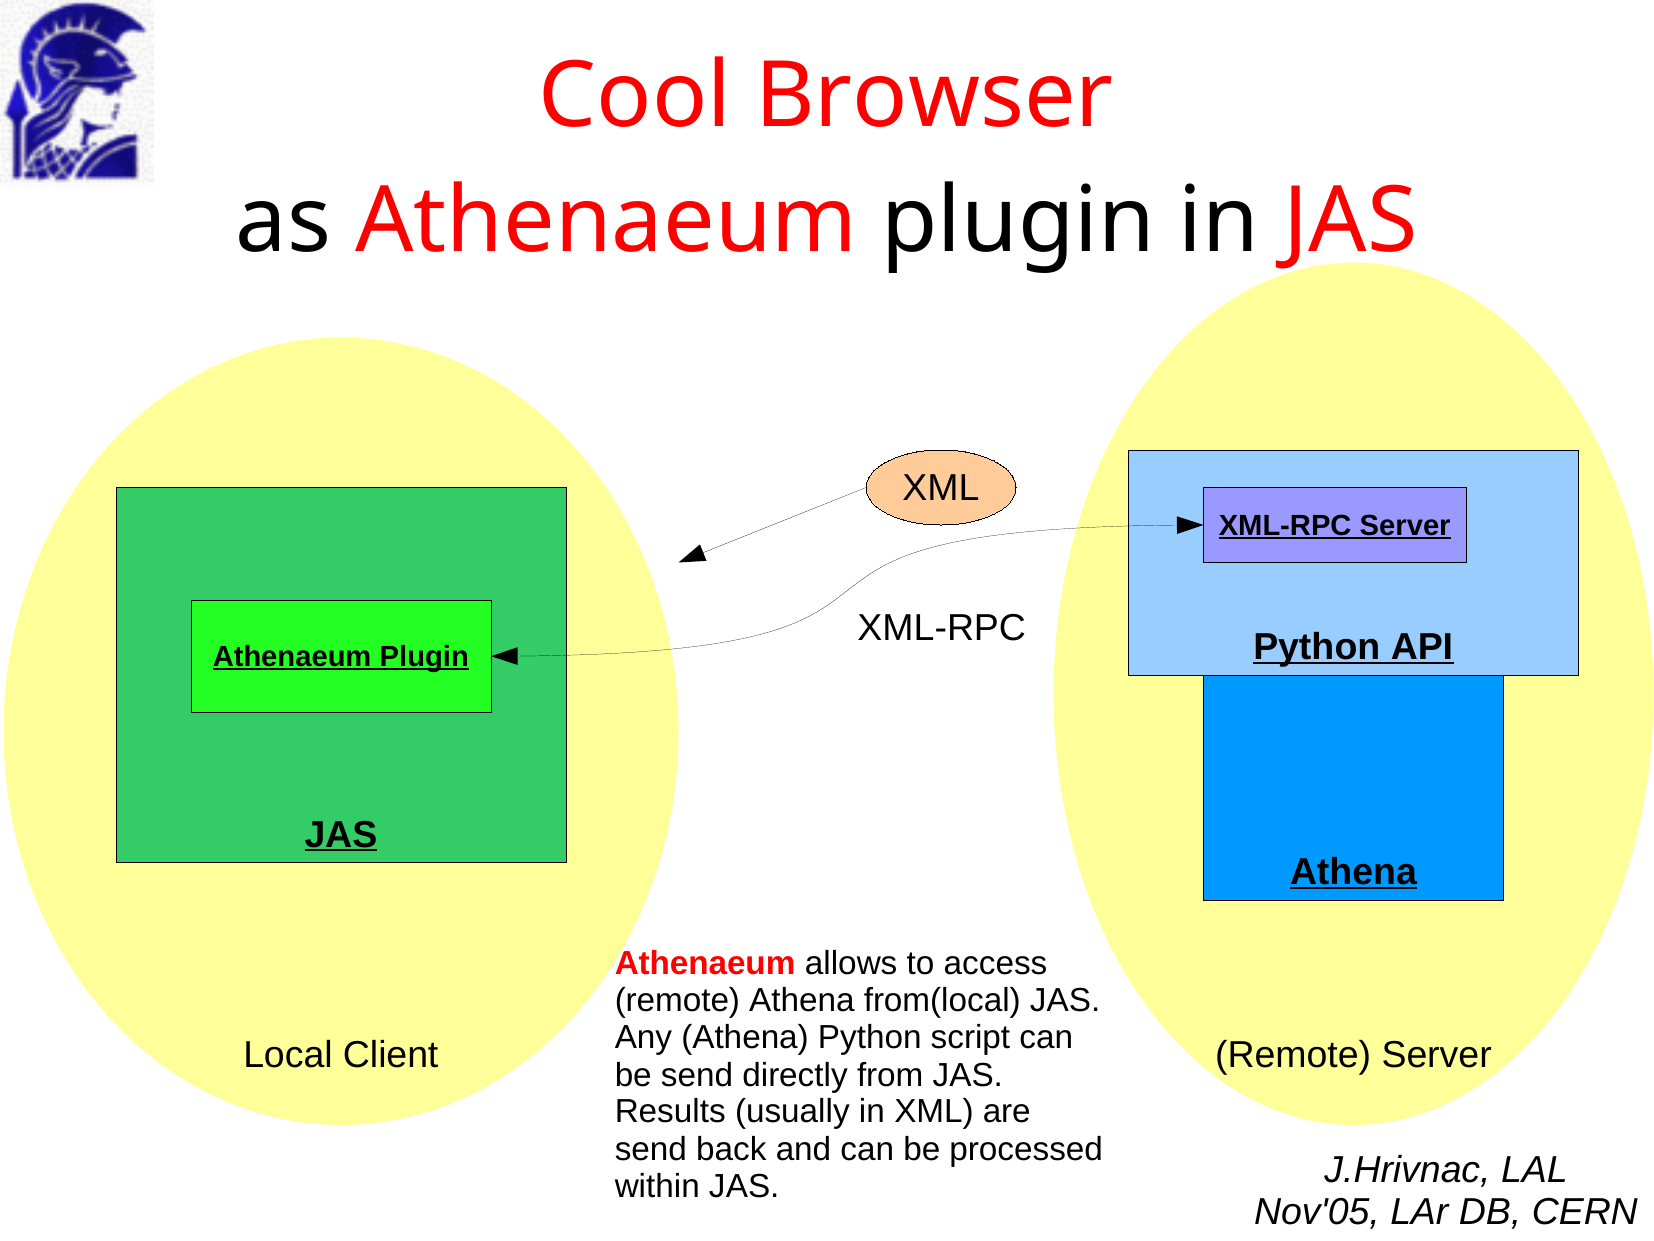

# Cool Browser as Athenaeum plugin in JAS
(Remote) Server
Local Client
XML
Python API
JAS
XML-RPC Server
Athenaeum Plugin
Athena
Athenaeum allows to access (remote) Athena from(local) JAS.
Any (Athena) Python script can be send directly from JAS.
Results (usually in XML) are send back and can be processed within JAS.
J.Hrivnac, LAL
Nov'05, LAr DB, CERN